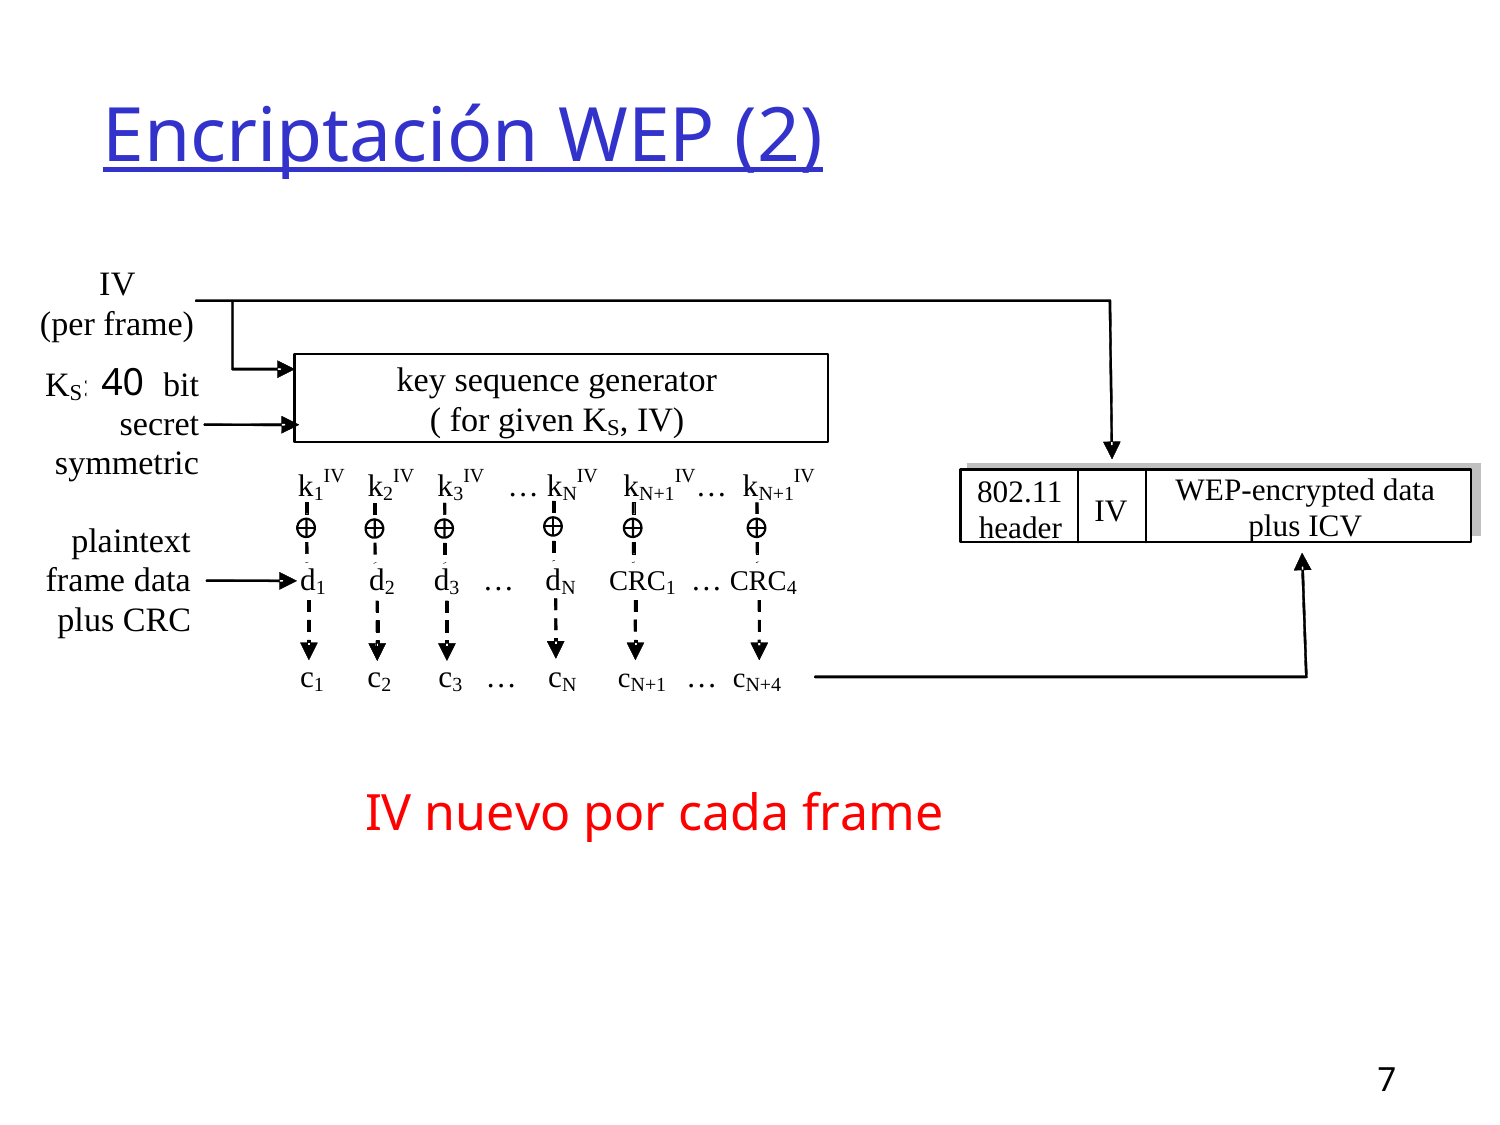

# Encriptación WEP (2)
40
IV nuevo por cada frame
7